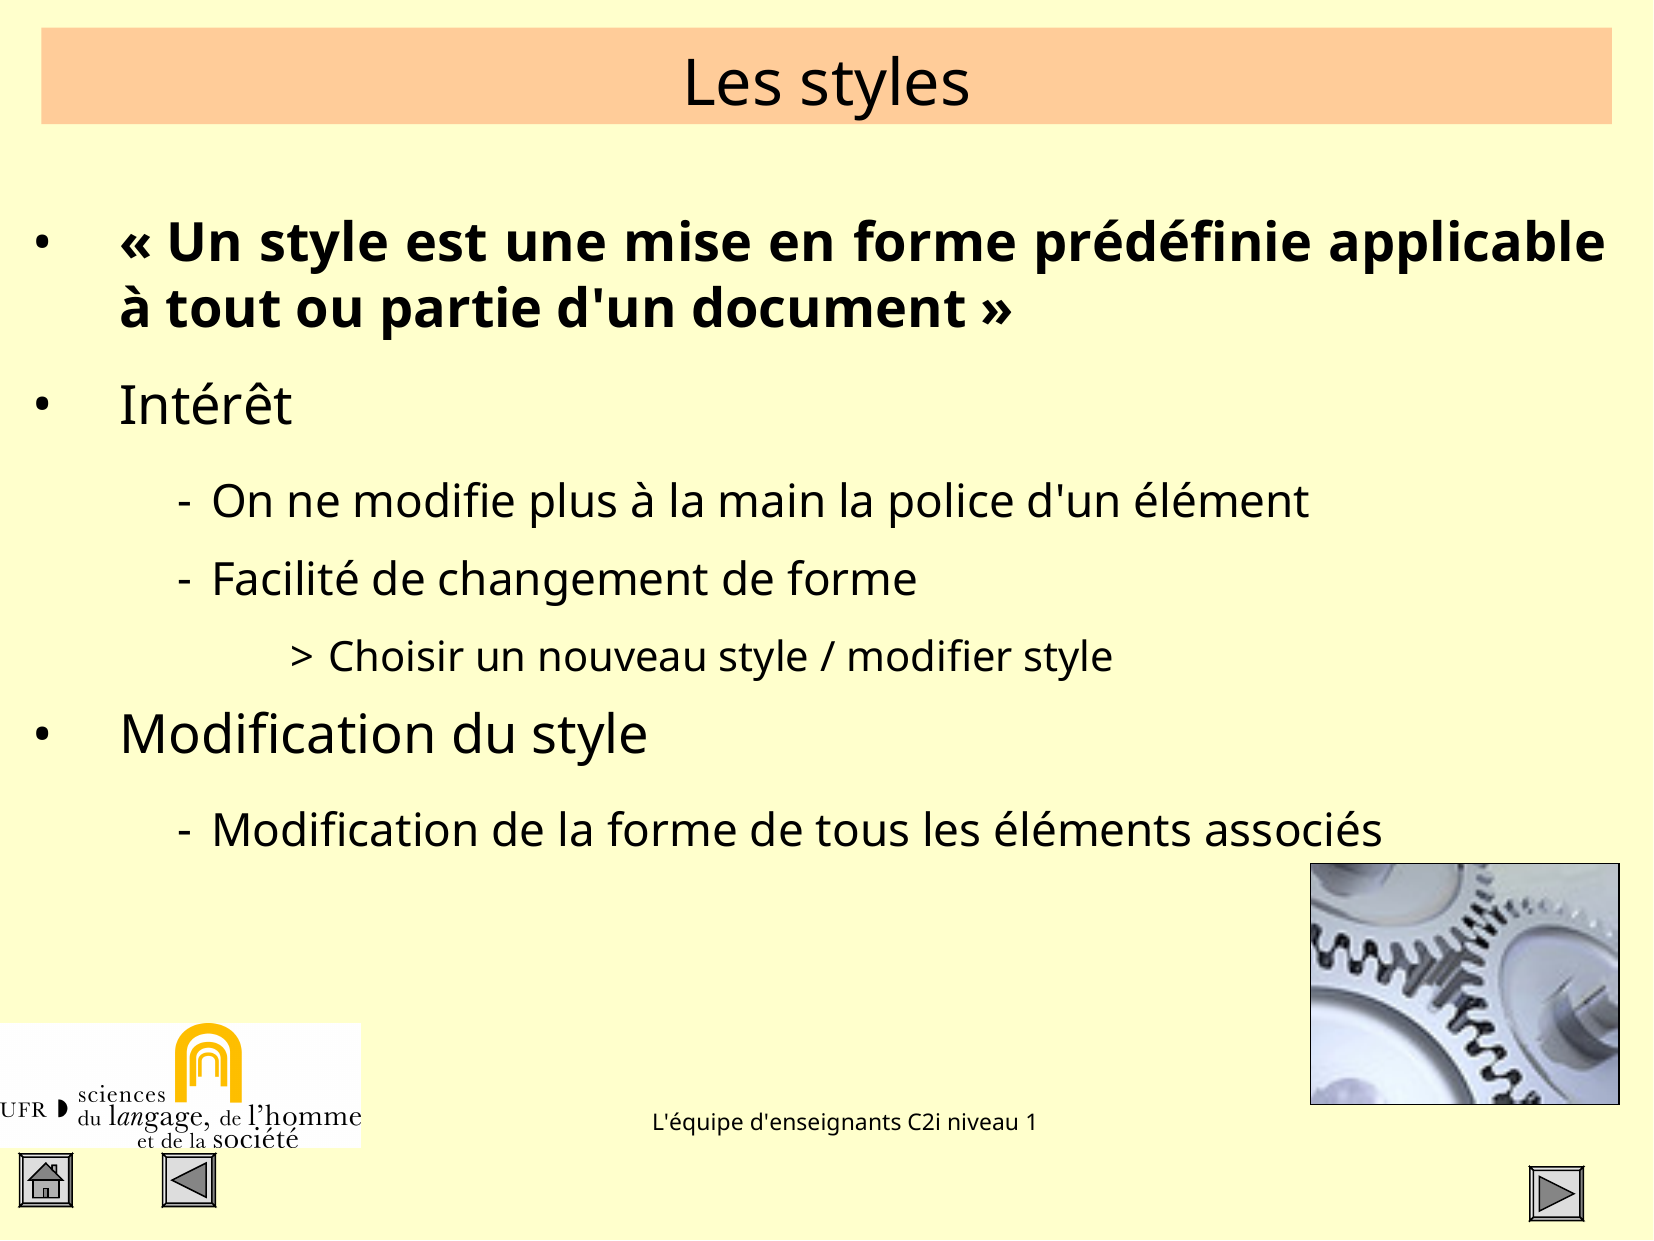

# Les styles
« Un style est une mise en forme prédéfinie applicable à tout ou partie d'un document »
Intérêt
On ne modifie plus à la main la police d'un élément
Facilité de changement de forme
Choisir un nouveau style / modifier style
Modification du style
Modification de la forme de tous les éléments associés